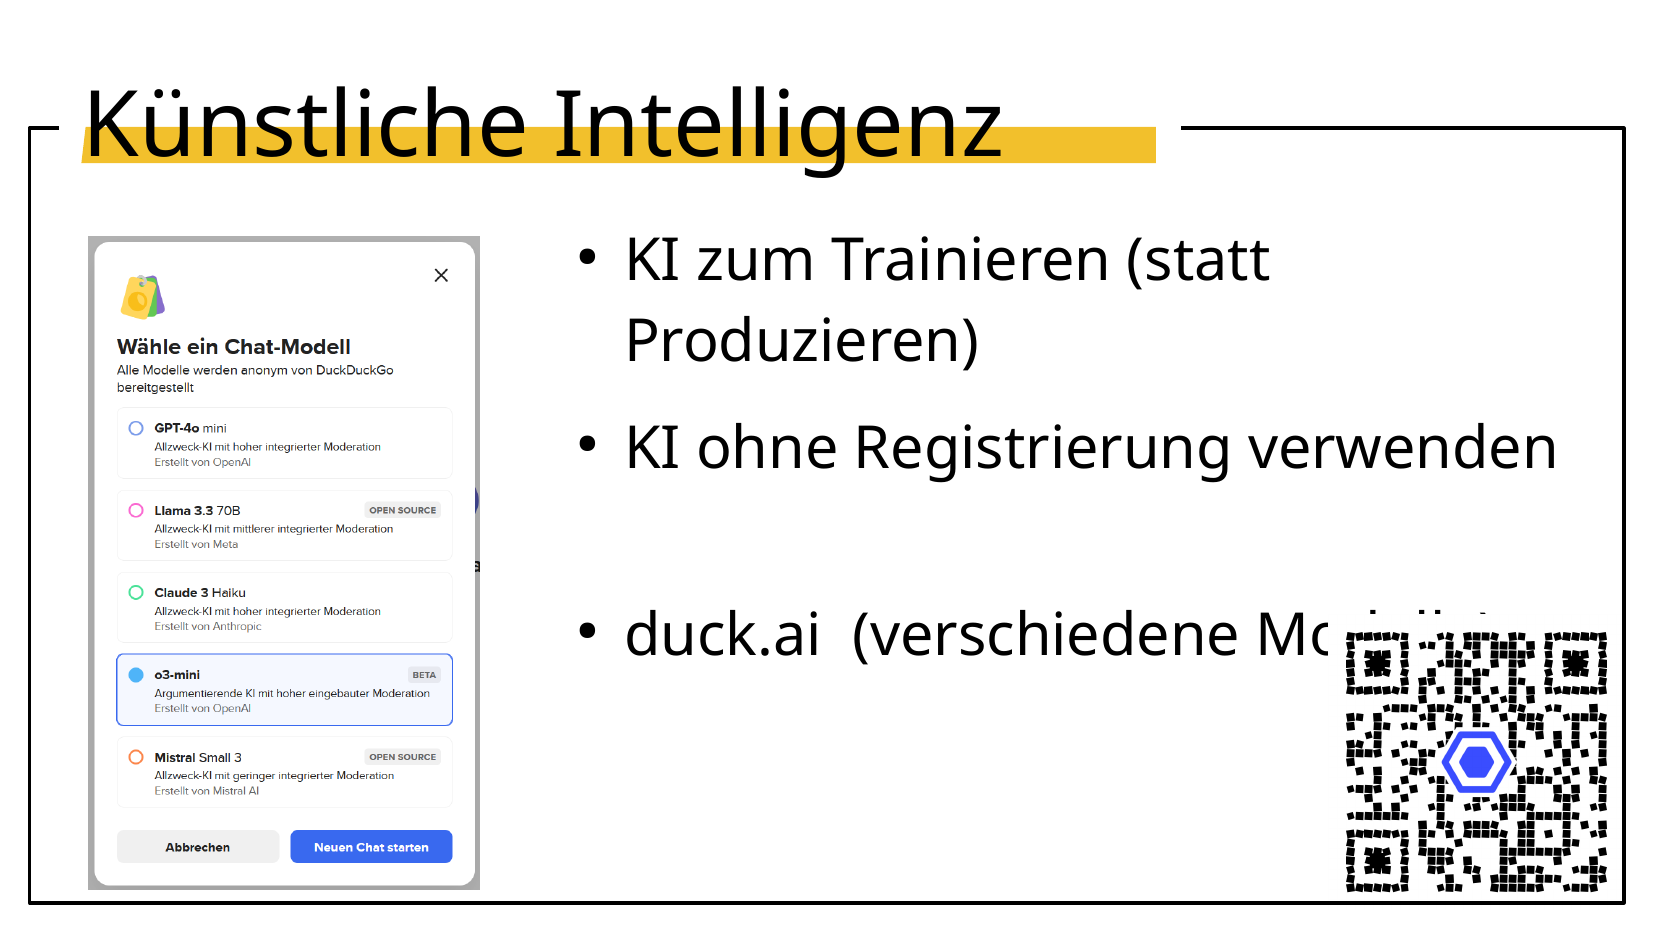

# Künstliche Intelligenz
KI zum Trainieren (statt Produzieren)
KI ohne Registrierung verwenden
duck.ai (verschiedene Modelle)